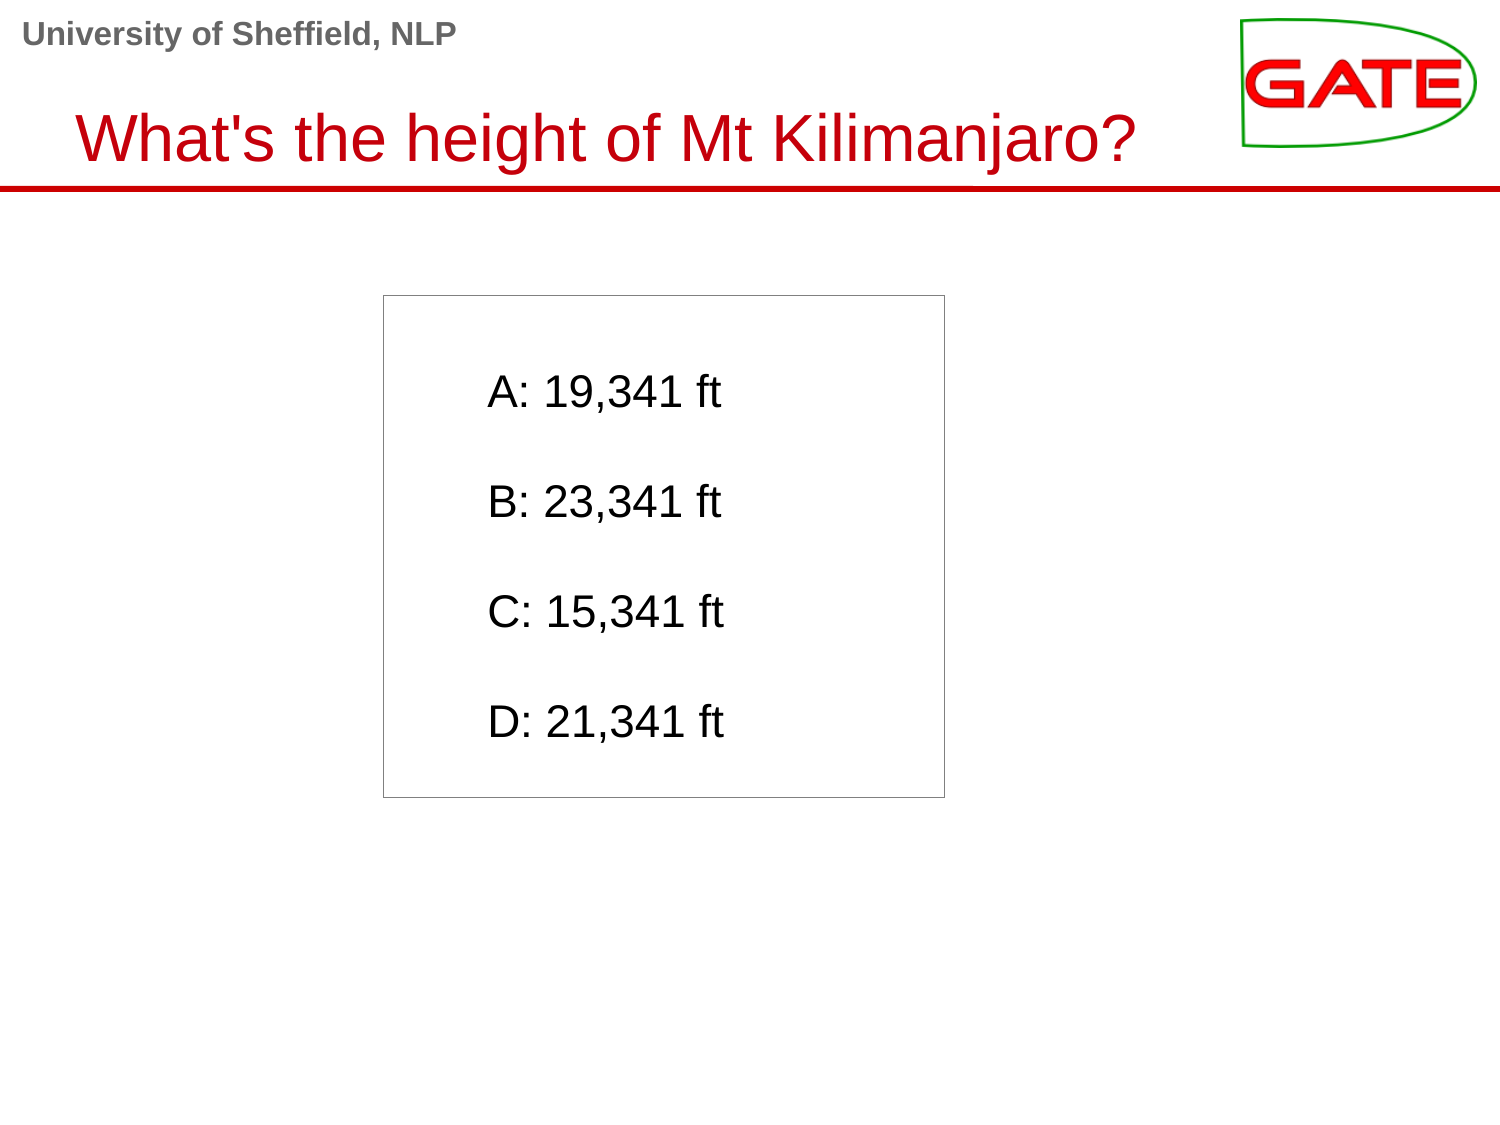

# What's the height of Mt Kilimanjaro?
A: 19,341 ft
B: 23,341 ft
C: 15,341 ft
D: 21,341 ft